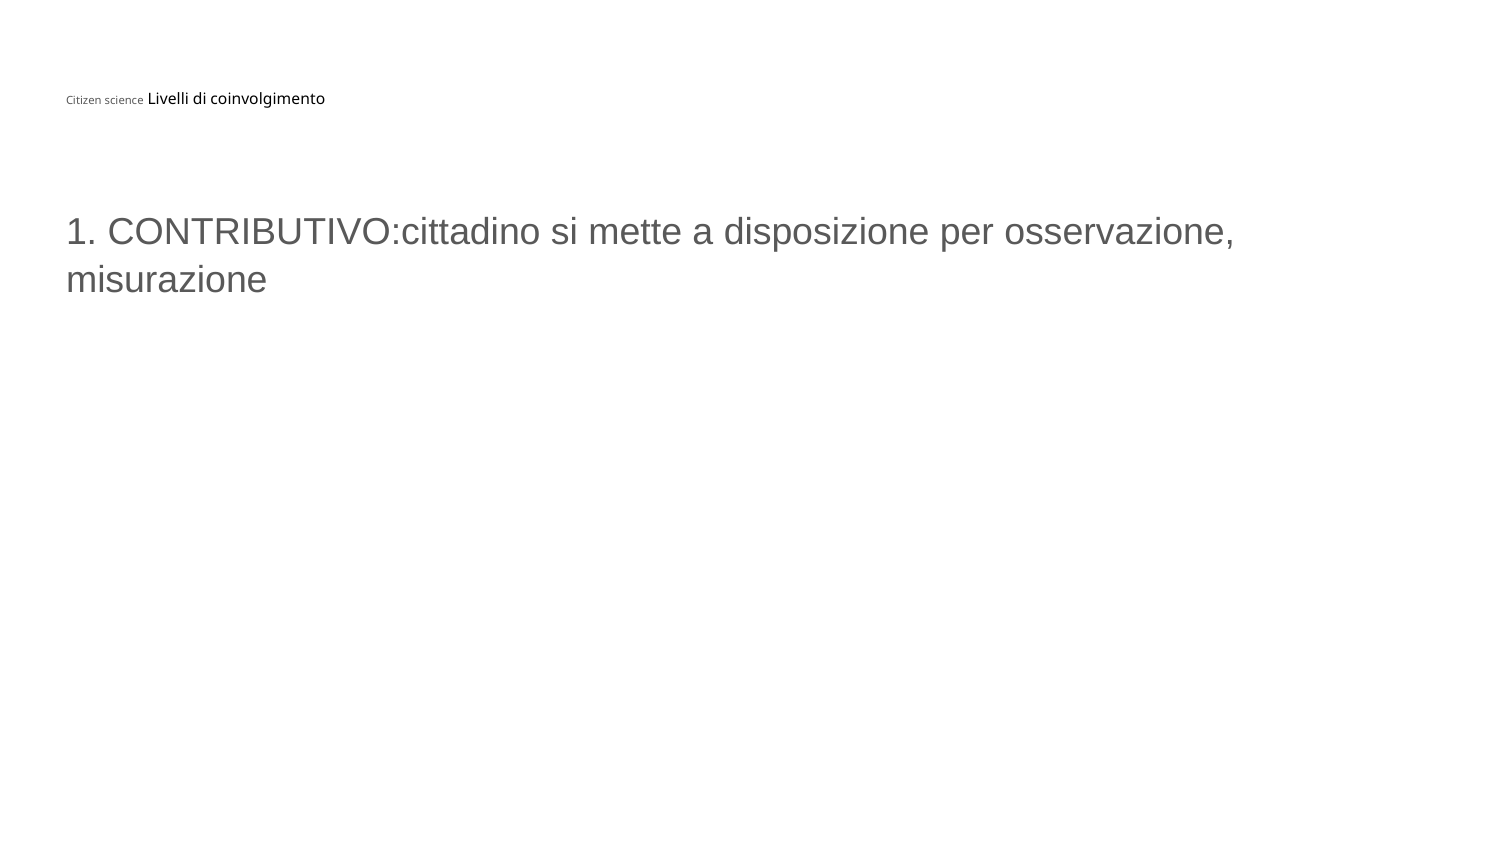

# Citizen science Livelli di coinvolgimento
1. CONTRIBUTIVO:cittadino si mette a disposizione per osservazione, misurazione